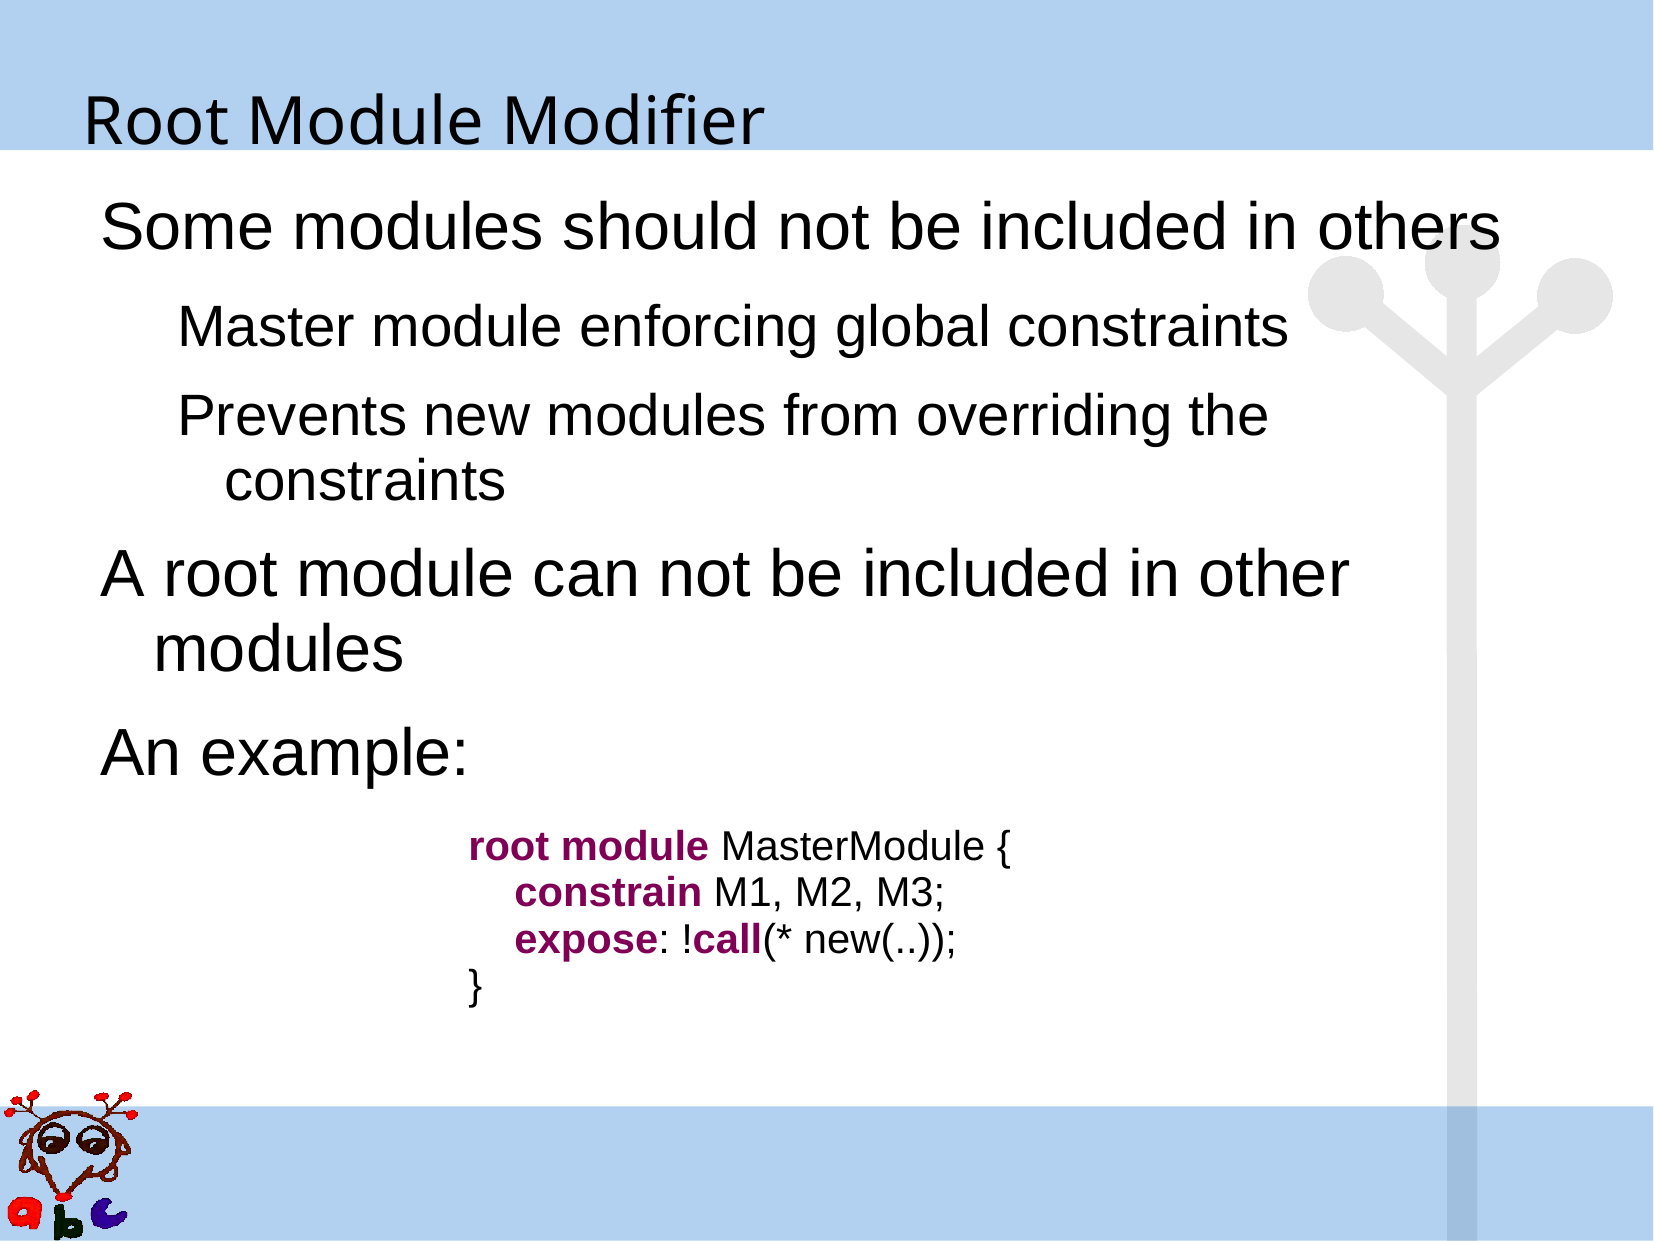

# Root Module Modifier
Some modules should not be included in others
Master module enforcing global constraints
Prevents new modules from overriding the constraints
A root module can not be included in other modules
An example:
root module MasterModule {
 constrain M1, M2, M3;
 expose: !call(* new(..));
}